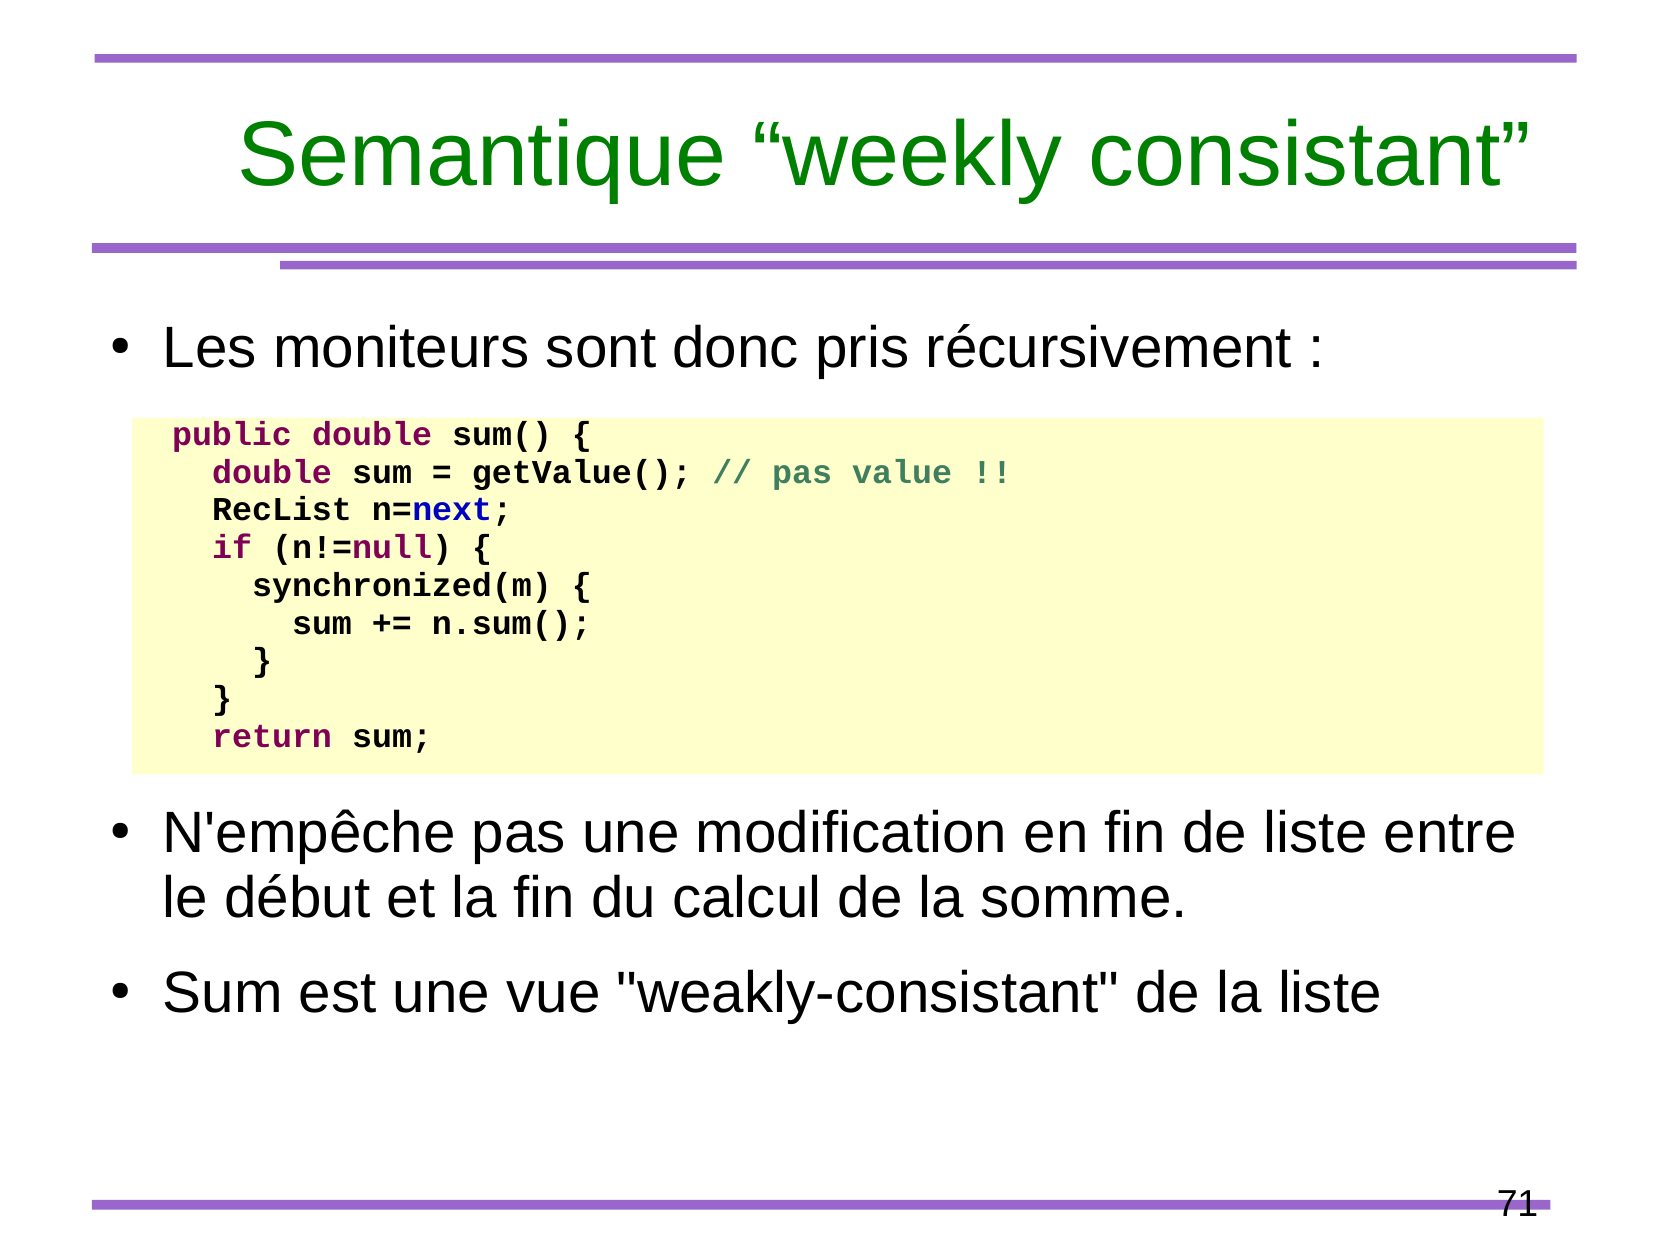

# Semantique “weekly consistant”
Les moniteurs sont donc pris récursivement :
N'empêche pas une modification en fin de liste entre le début et la fin du calcul de la somme.
Sum est une vue "weakly-consistant" de la liste
 public double sum() {
 double sum = getValue(); // pas value !!
 RecList n=next;
 if (n!=null) {
 synchronized(m) {
 sum += n.sum();
 }
 }
 return sum;
 }